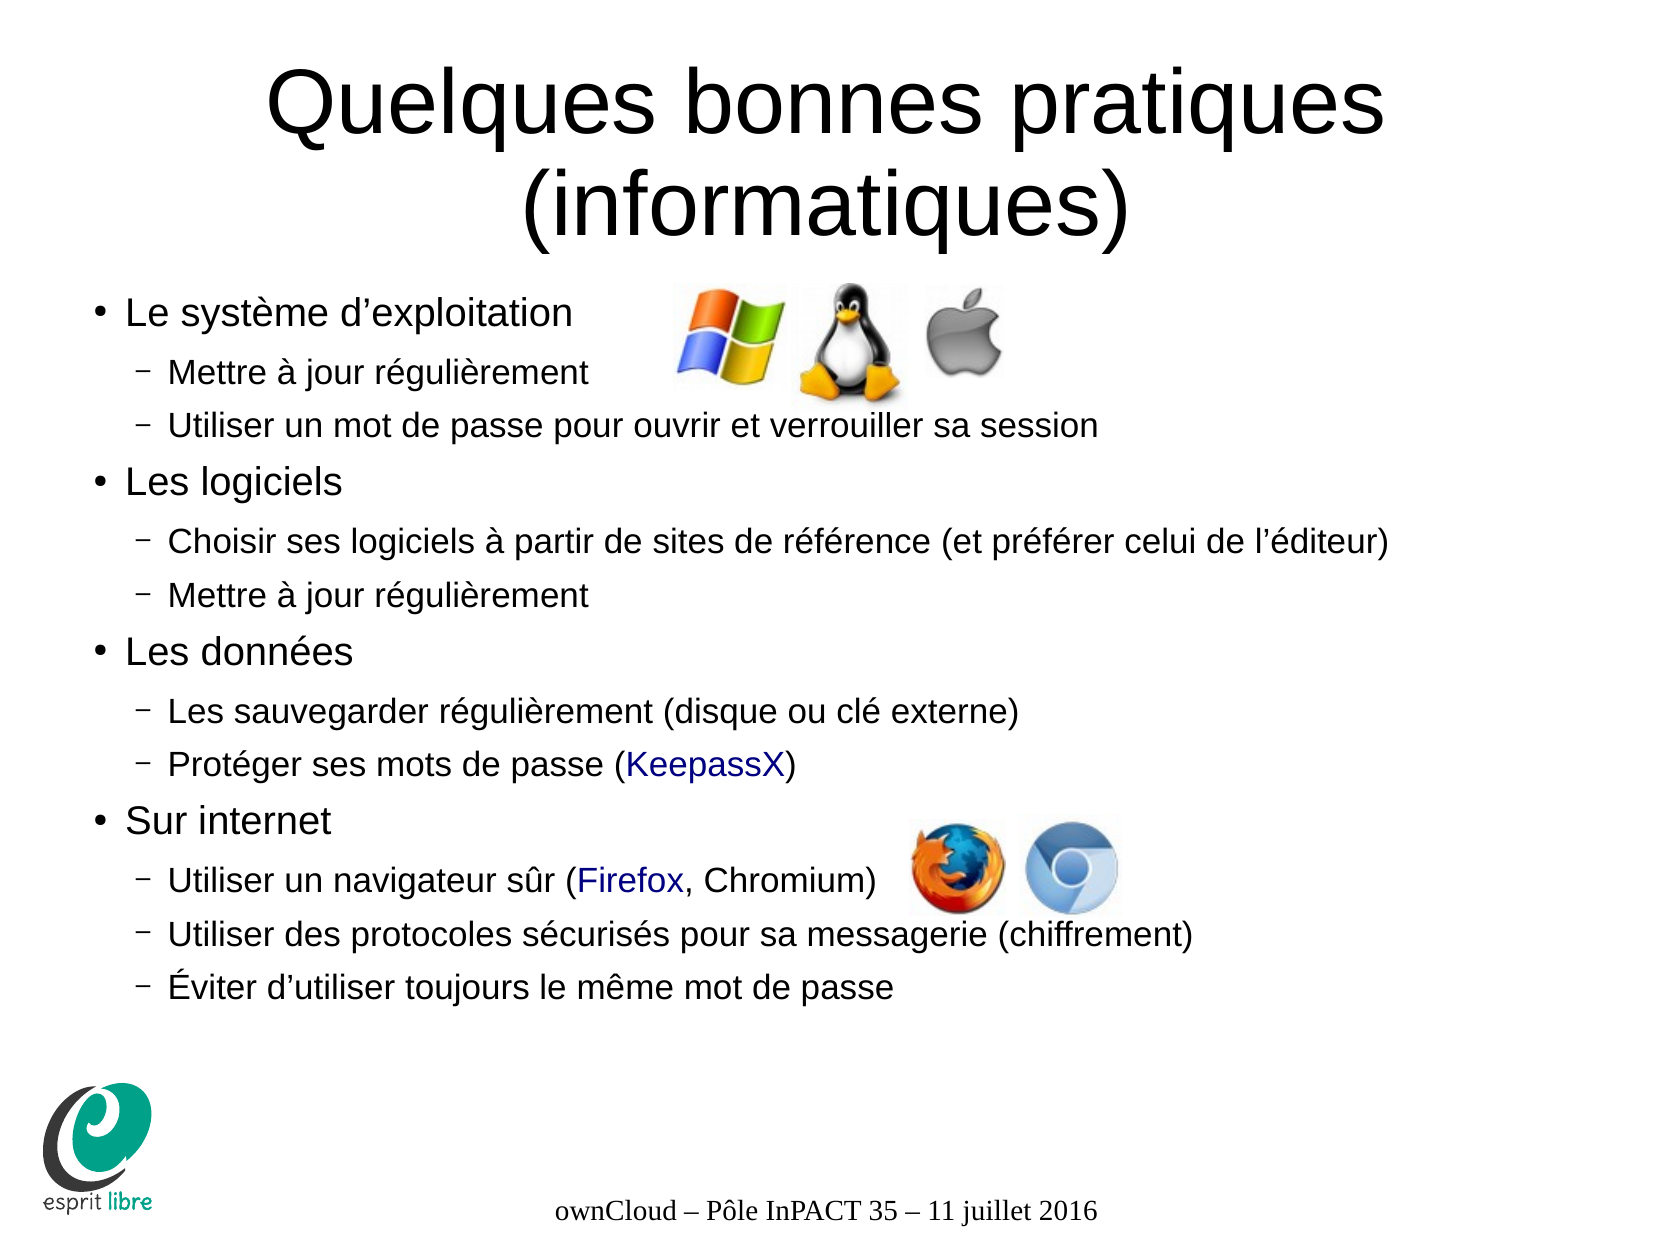

# Quelques bonnes pratiques (informatiques)
Le système d’exploitation
Mettre à jour régulièrement
Utiliser un mot de passe pour ouvrir et verrouiller sa session
Les logiciels
Choisir ses logiciels à partir de sites de référence (et préférer celui de l’éditeur)
Mettre à jour régulièrement
Les données
Les sauvegarder régulièrement (disque ou clé externe)
Protéger ses mots de passe (KeepassX)
Sur internet
Utiliser un navigateur sûr (Firefox, Chromium)
Utiliser des protocoles sécurisés pour sa messagerie (chiffrement)
Éviter d’utiliser toujours le même mot de passe